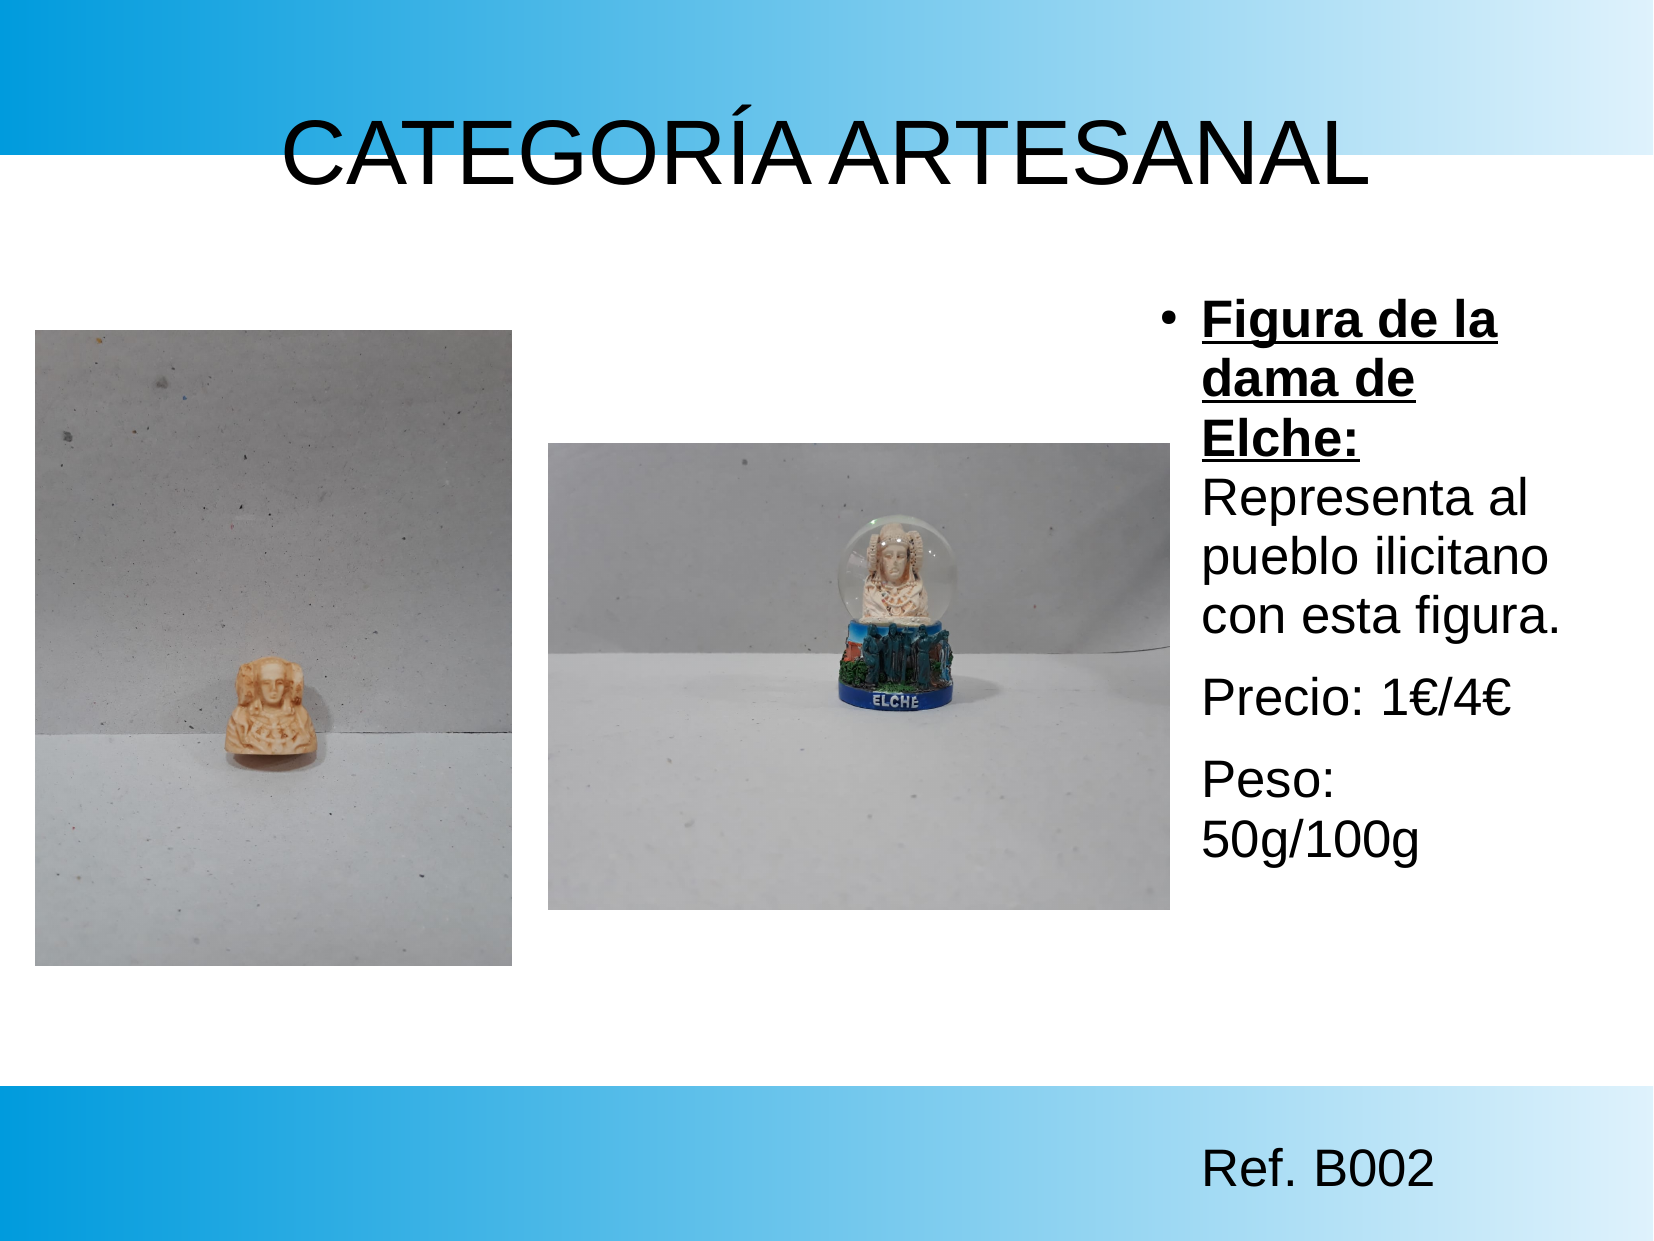

# CATEGORÍA ARTESANAL
Figura de la dama de Elche: Representa al pueblo ilicitano con esta figura.
Precio: 1€/4€
Peso: 50g/100g
Ref. B002